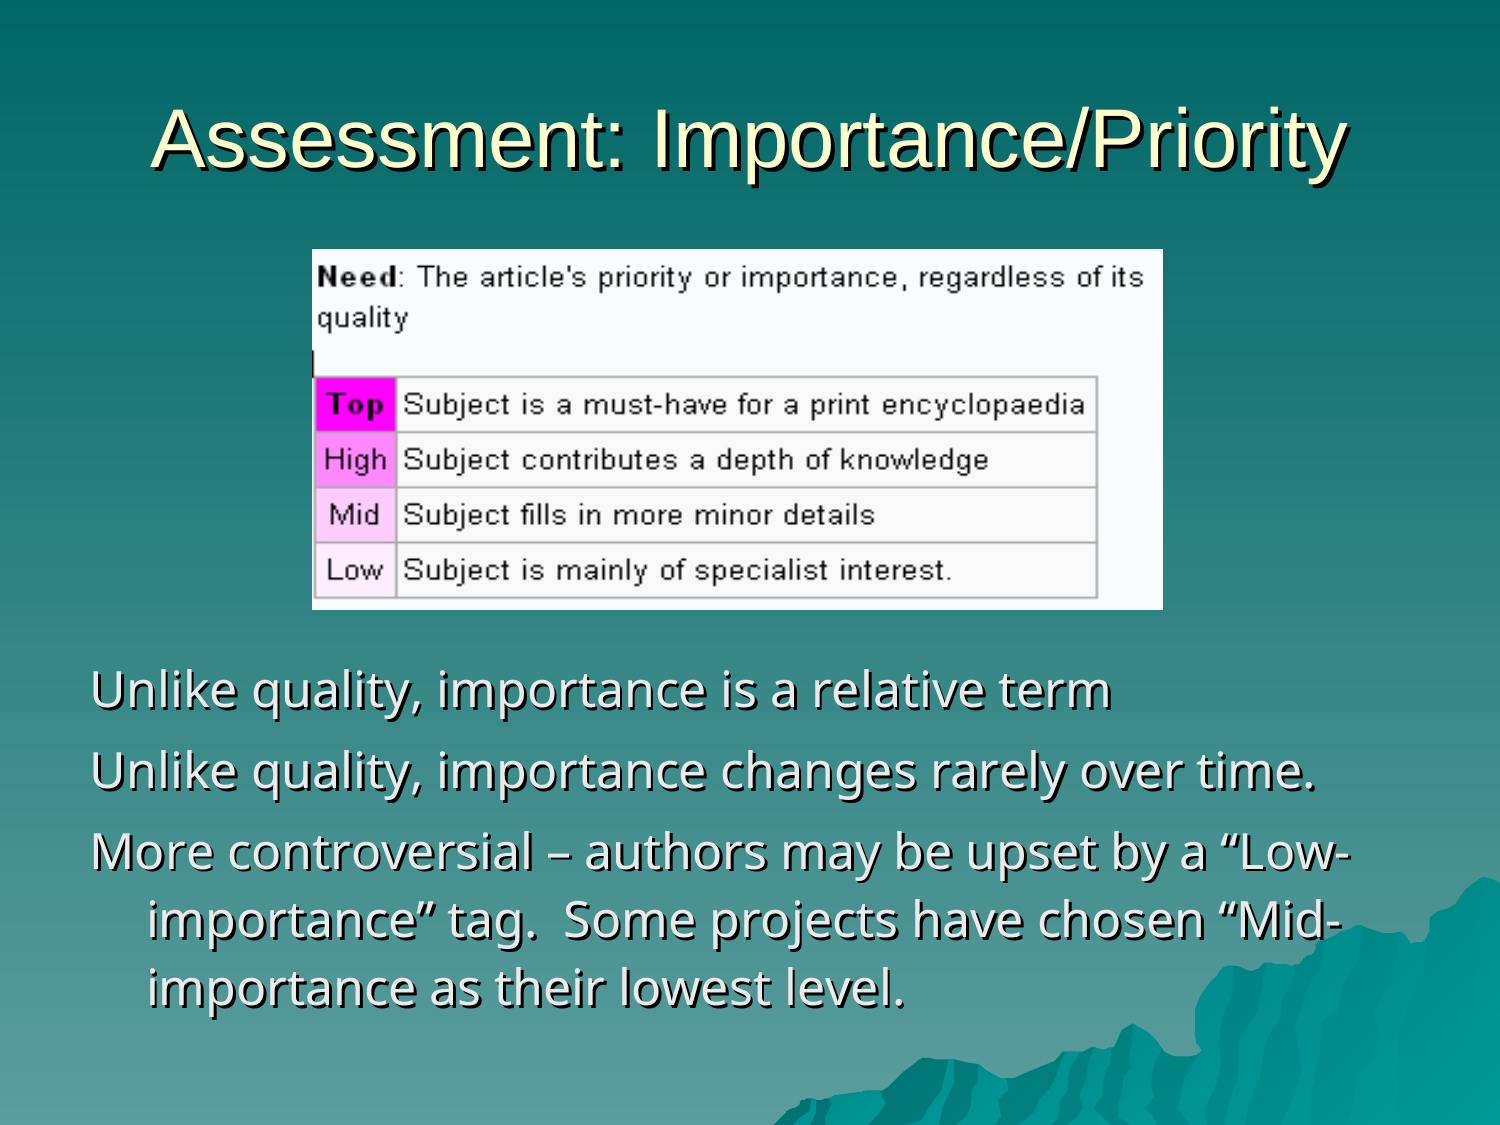

# Assessment: Importance/Priority
Unlike quality, importance is a relative term
Unlike quality, importance changes rarely over time.
More controversial – authors may be upset by a “Low-importance” tag. Some projects have chosen “Mid-importance as their lowest level.